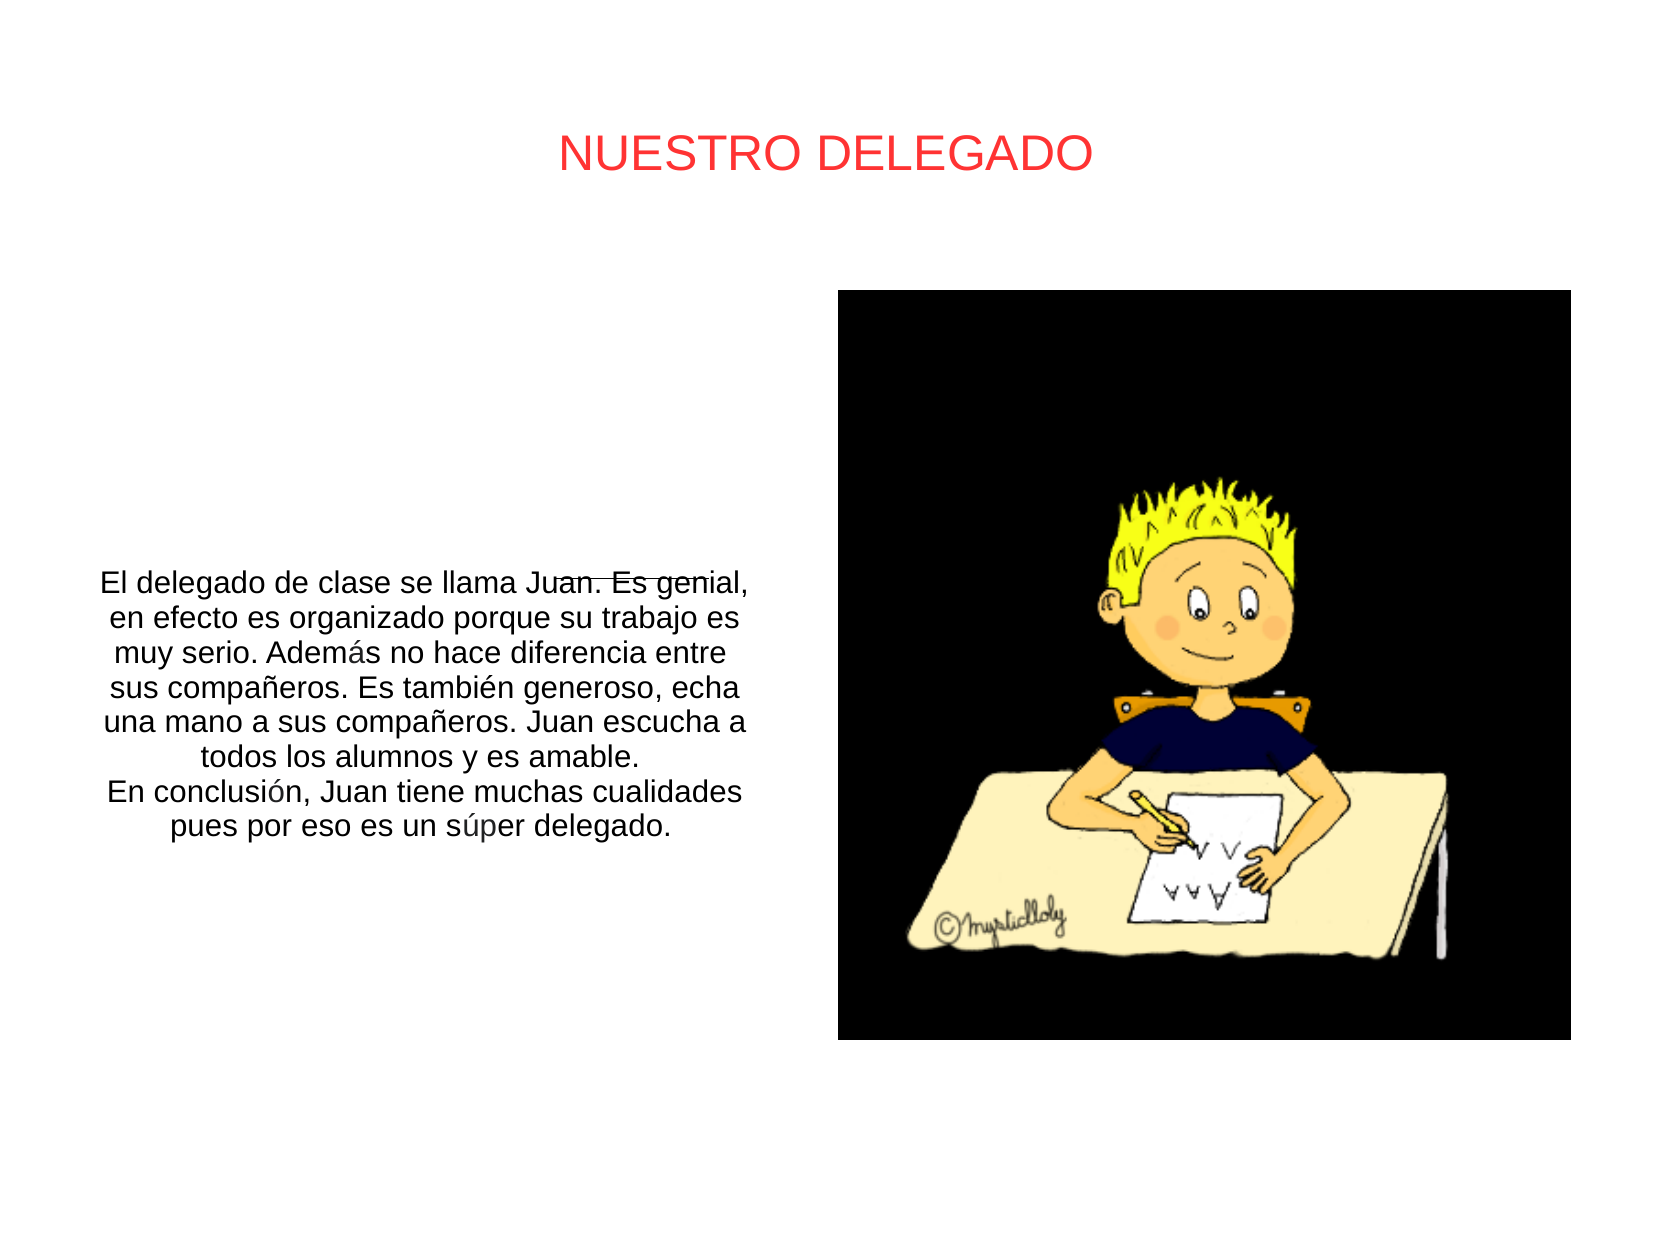

# NUESTRO DELEGADO
El delegado de clase se llama Juan. Es genial, en efecto es organizado porque su trabajo es muy serio. Además no hace diferencia entre sus compañeros. Es también generoso, echa una mano a sus compañeros. Juan escucha a todos los alumnos y es amable.
En conclusión, Juan tiene muchas cualidades pues por eso es un súper delegado.